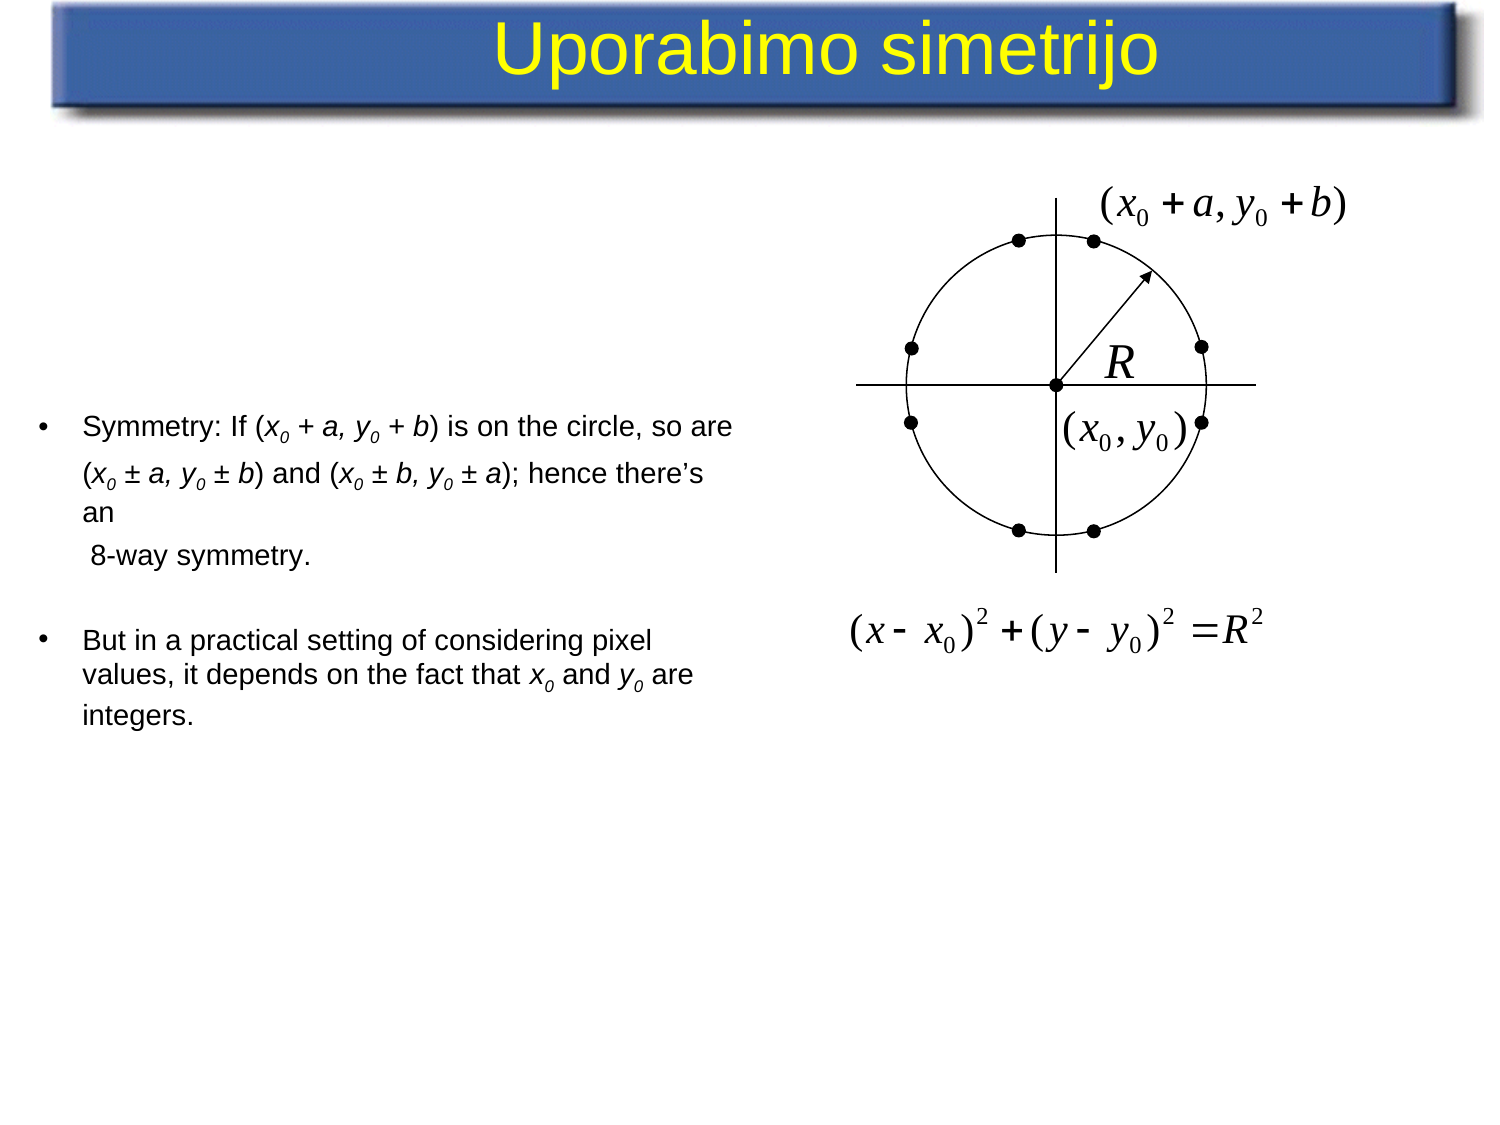

Uporabimo simetrijo
R
Symmetry: If (x0 + a, y0 + b) is on the circle, so are
	(x0 ± a, y0 ± b) and (x0 ± b, y0 ± a); hence there’s an
	 8-way symmetry.
But in a practical setting of considering pixel values, it depends on the fact that x0 and y0 are integers.